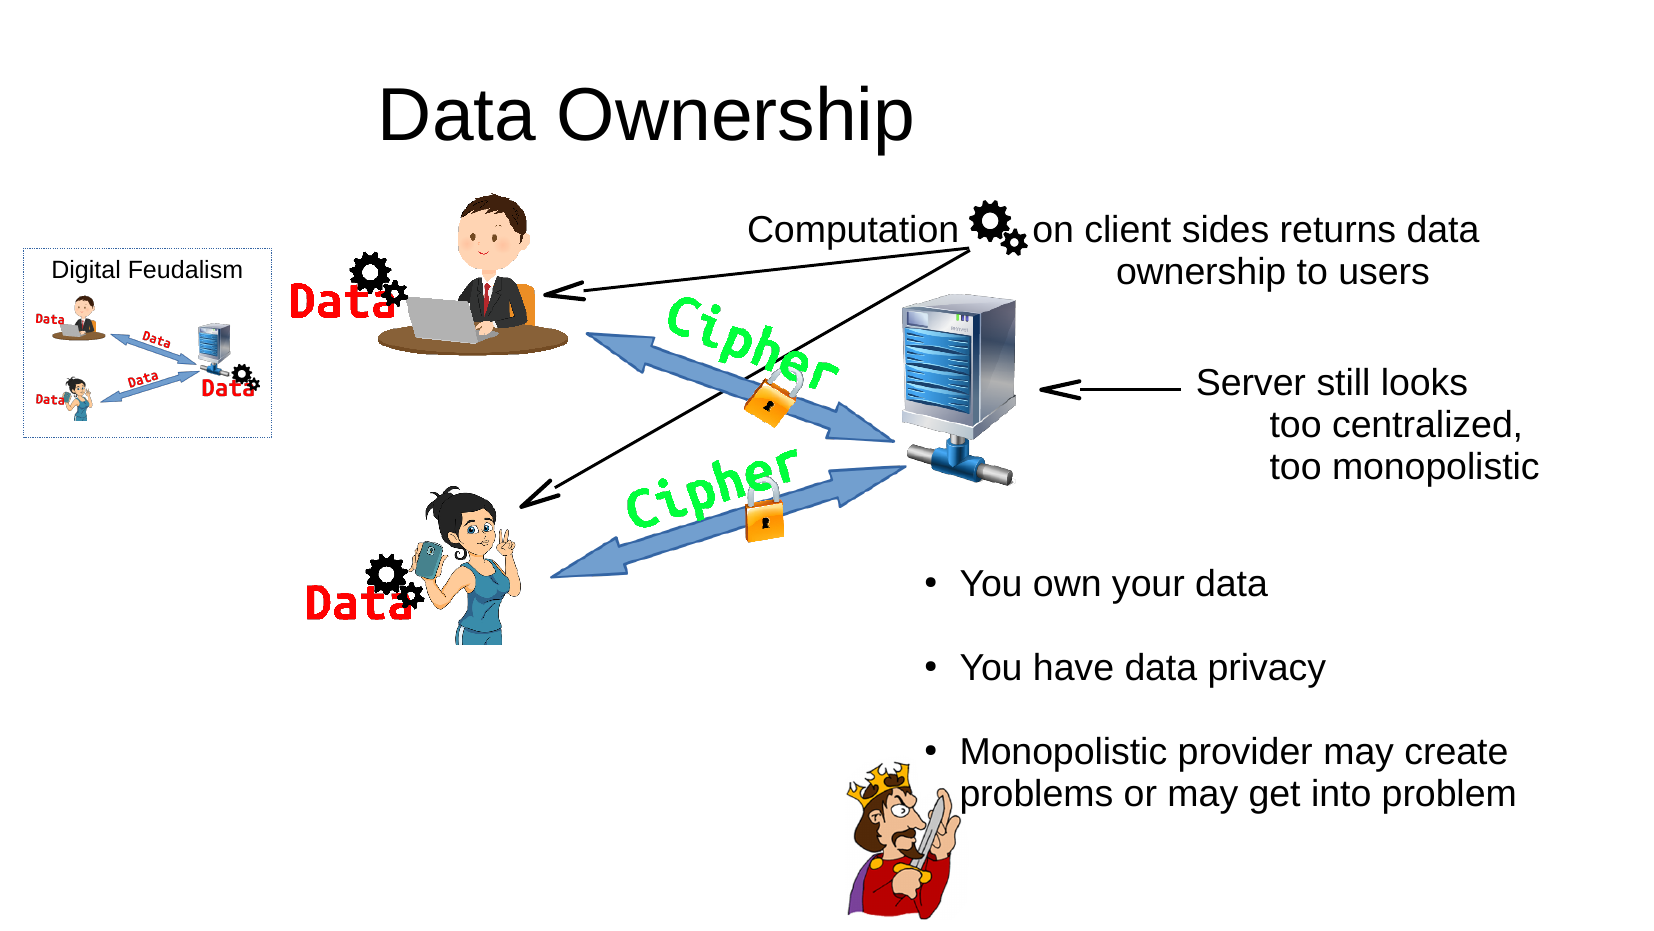

# Data Ownership
Computation on client sides returns data
					ownership to users
Digital Feudalism
Server still looks
	too centralized,
	too monopolistic
You own your data
You have data privacy
Monopolistic provider may create problems or may get into problem